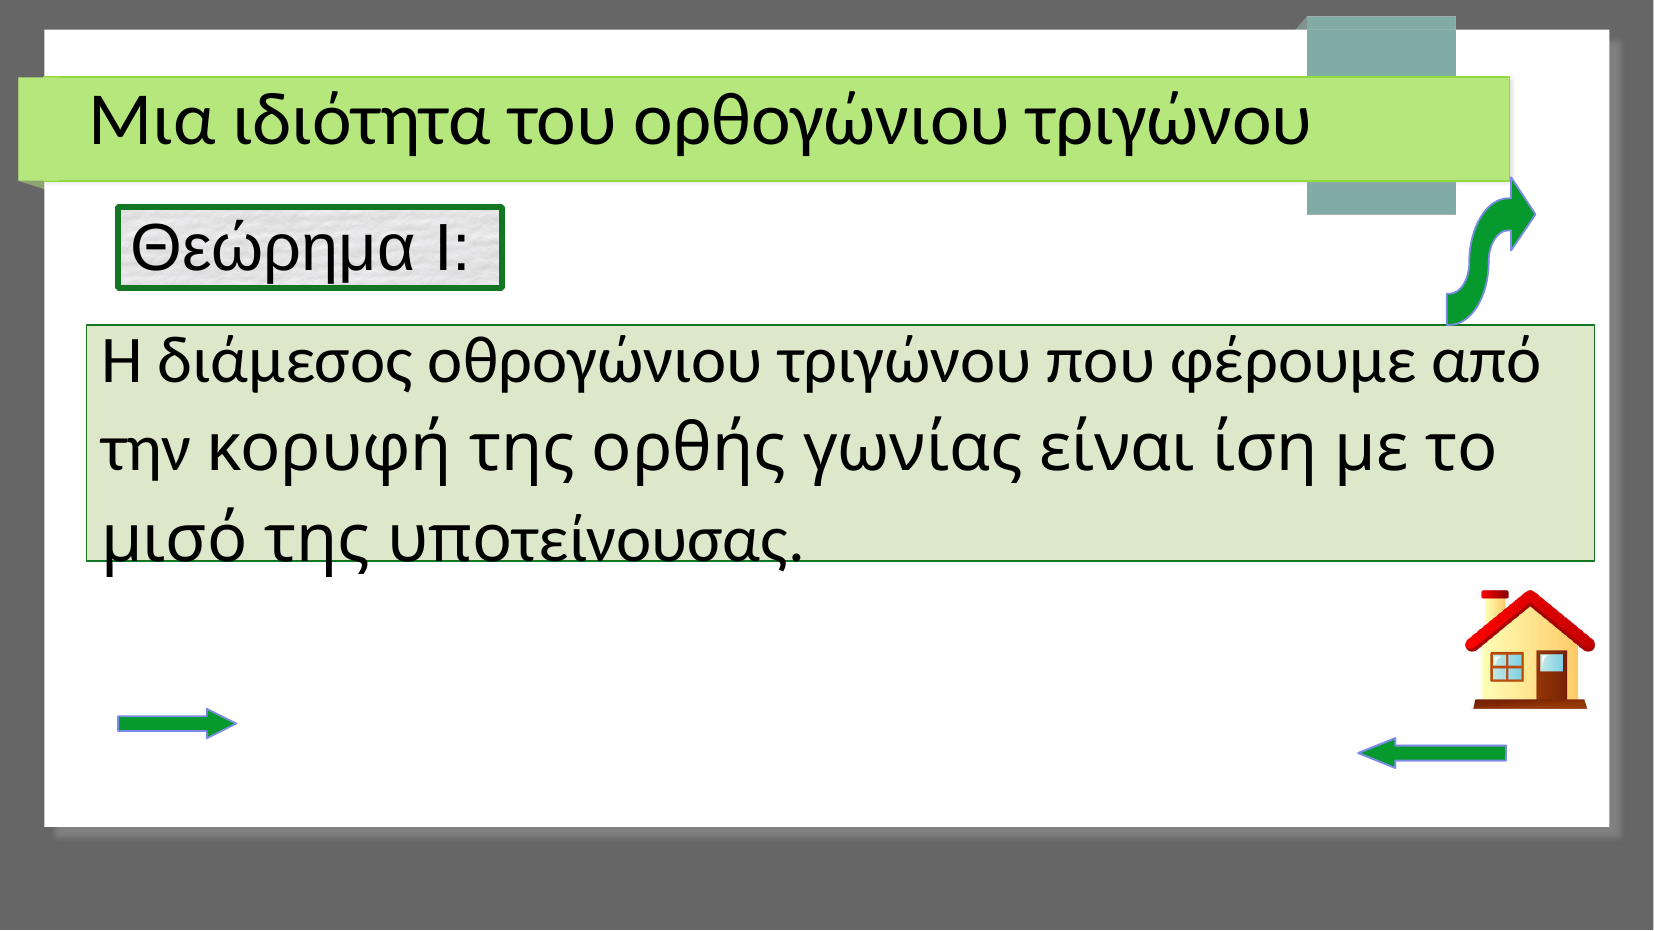

# Μια ιδιότητα του ορθογώνιου τριγώνου
Θεώρημα I:
Η διάμεσος οθρογώνιου τριγώνου που φέρουμε από την κορυφή της ορθής γωνίας είναι ίση με το μισό της υποτείνουσας.